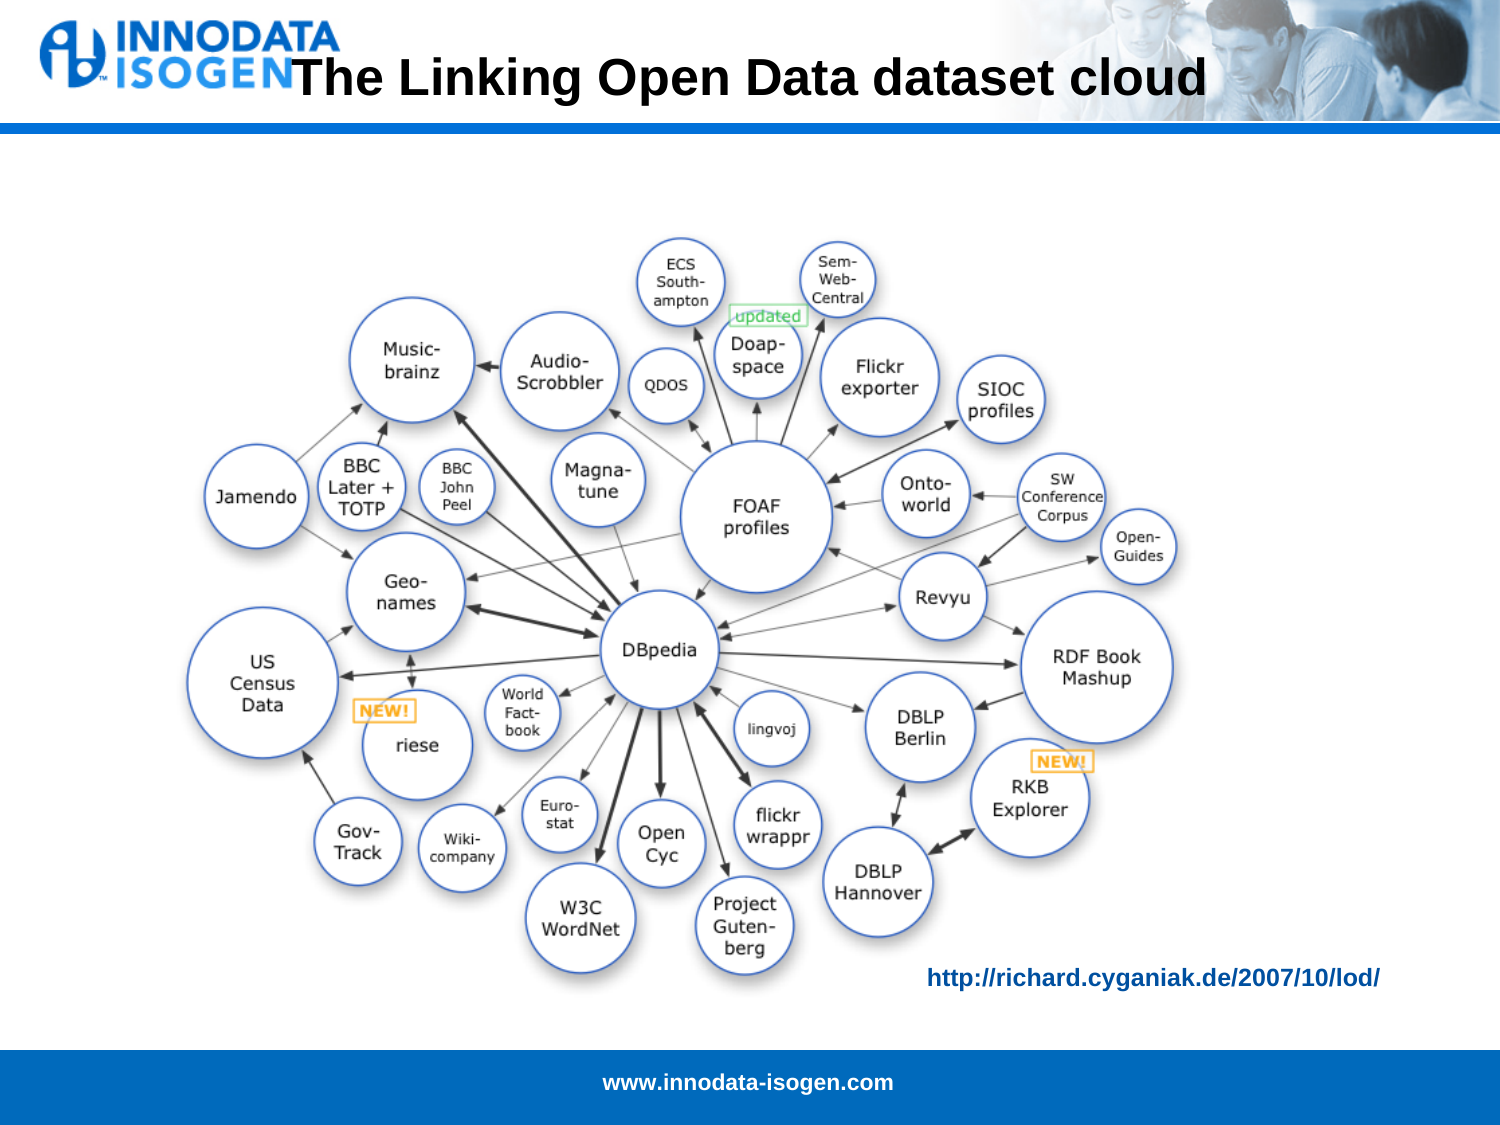

# The Linking Open Data dataset cloud
46
http://richard.cyganiak.de/2007/10/lod/